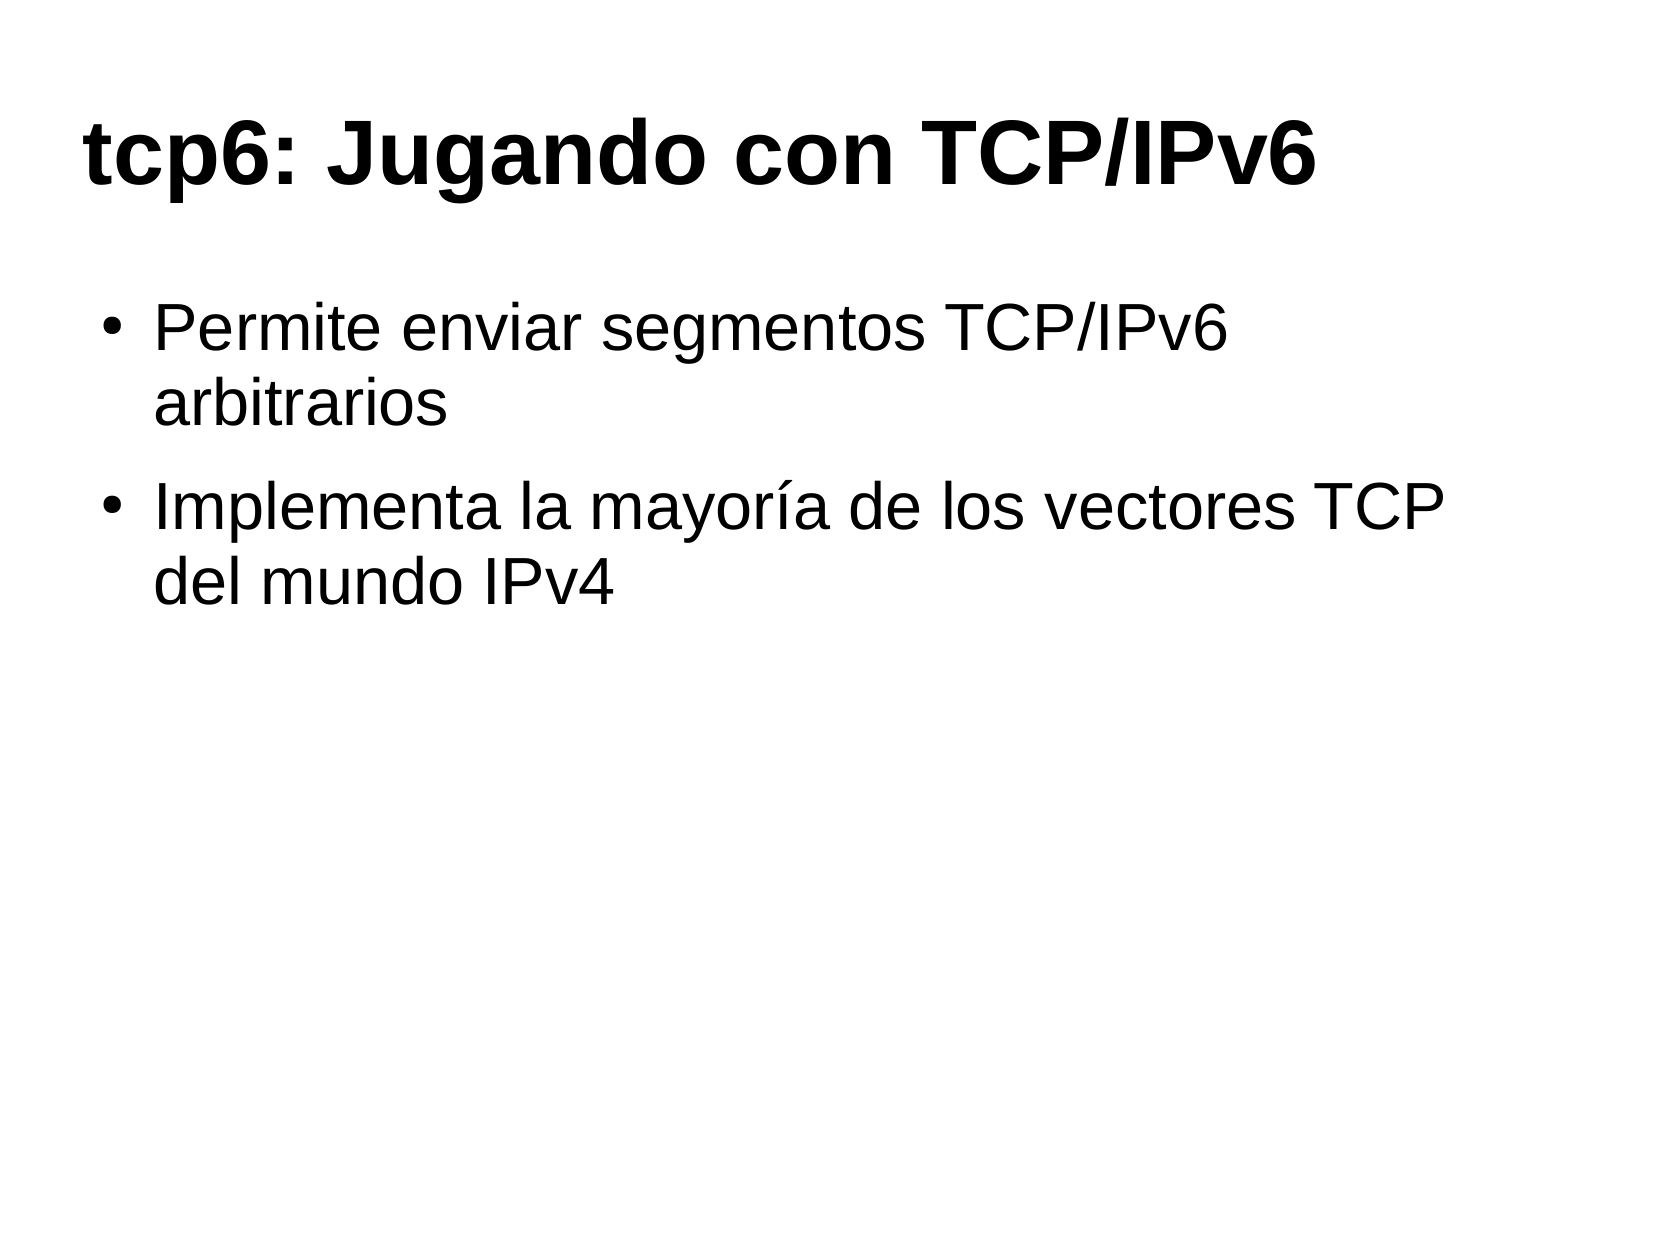

# tcp6: Jugando con TCP/IPv6
Permite enviar segmentos TCP/IPv6 arbitrarios
Implementa la mayoría de los vectores TCP del mundo IPv4